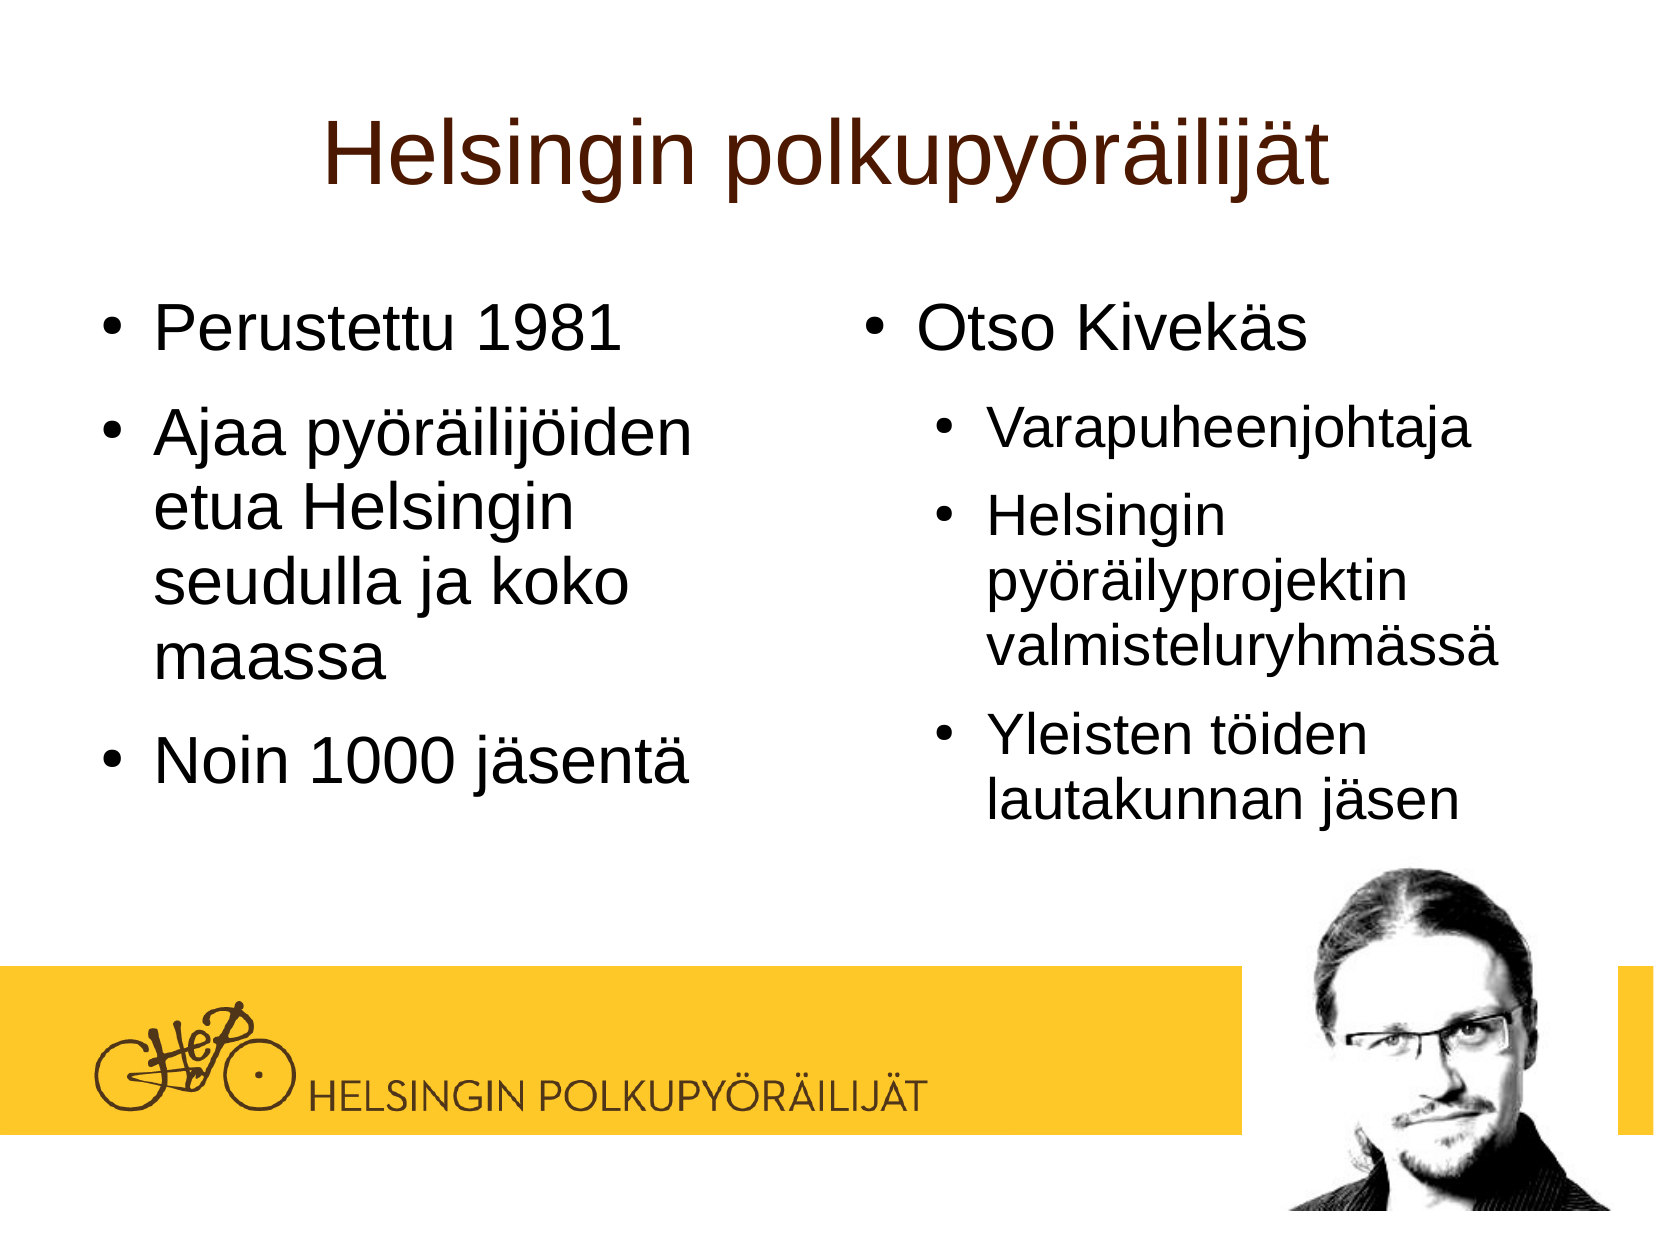

# Helsingin polkupyöräilijät
Perustettu 1981
Ajaa pyöräilijöiden etua Helsingin seudulla ja koko maassa
Noin 1000 jäsentä
Otso Kivekäs
Varapuheenjohtaja
Helsingin pyöräilyprojektin valmisteluryhmässä
Yleisten töiden lautakunnan jäsen